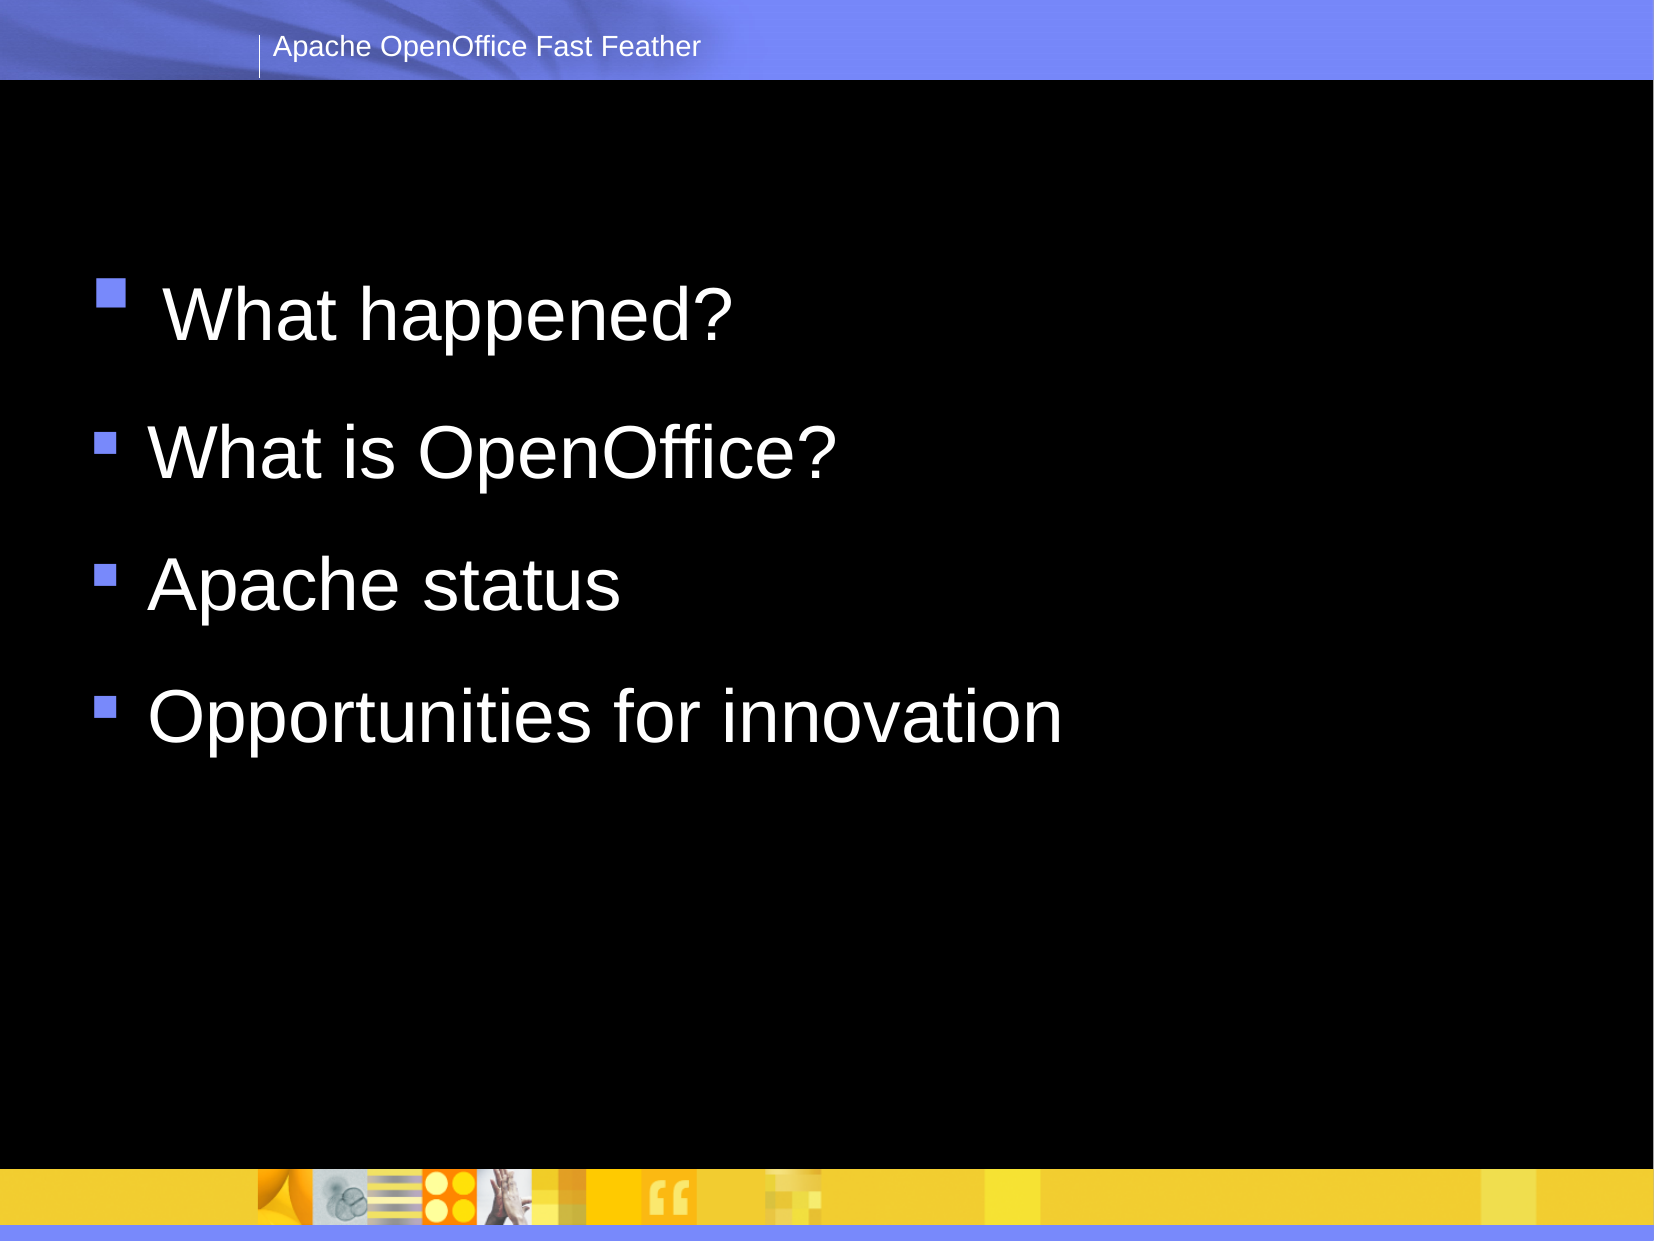

# What happened?
 What is OpenOffice?
 Apache status
 Opportunities for innovation